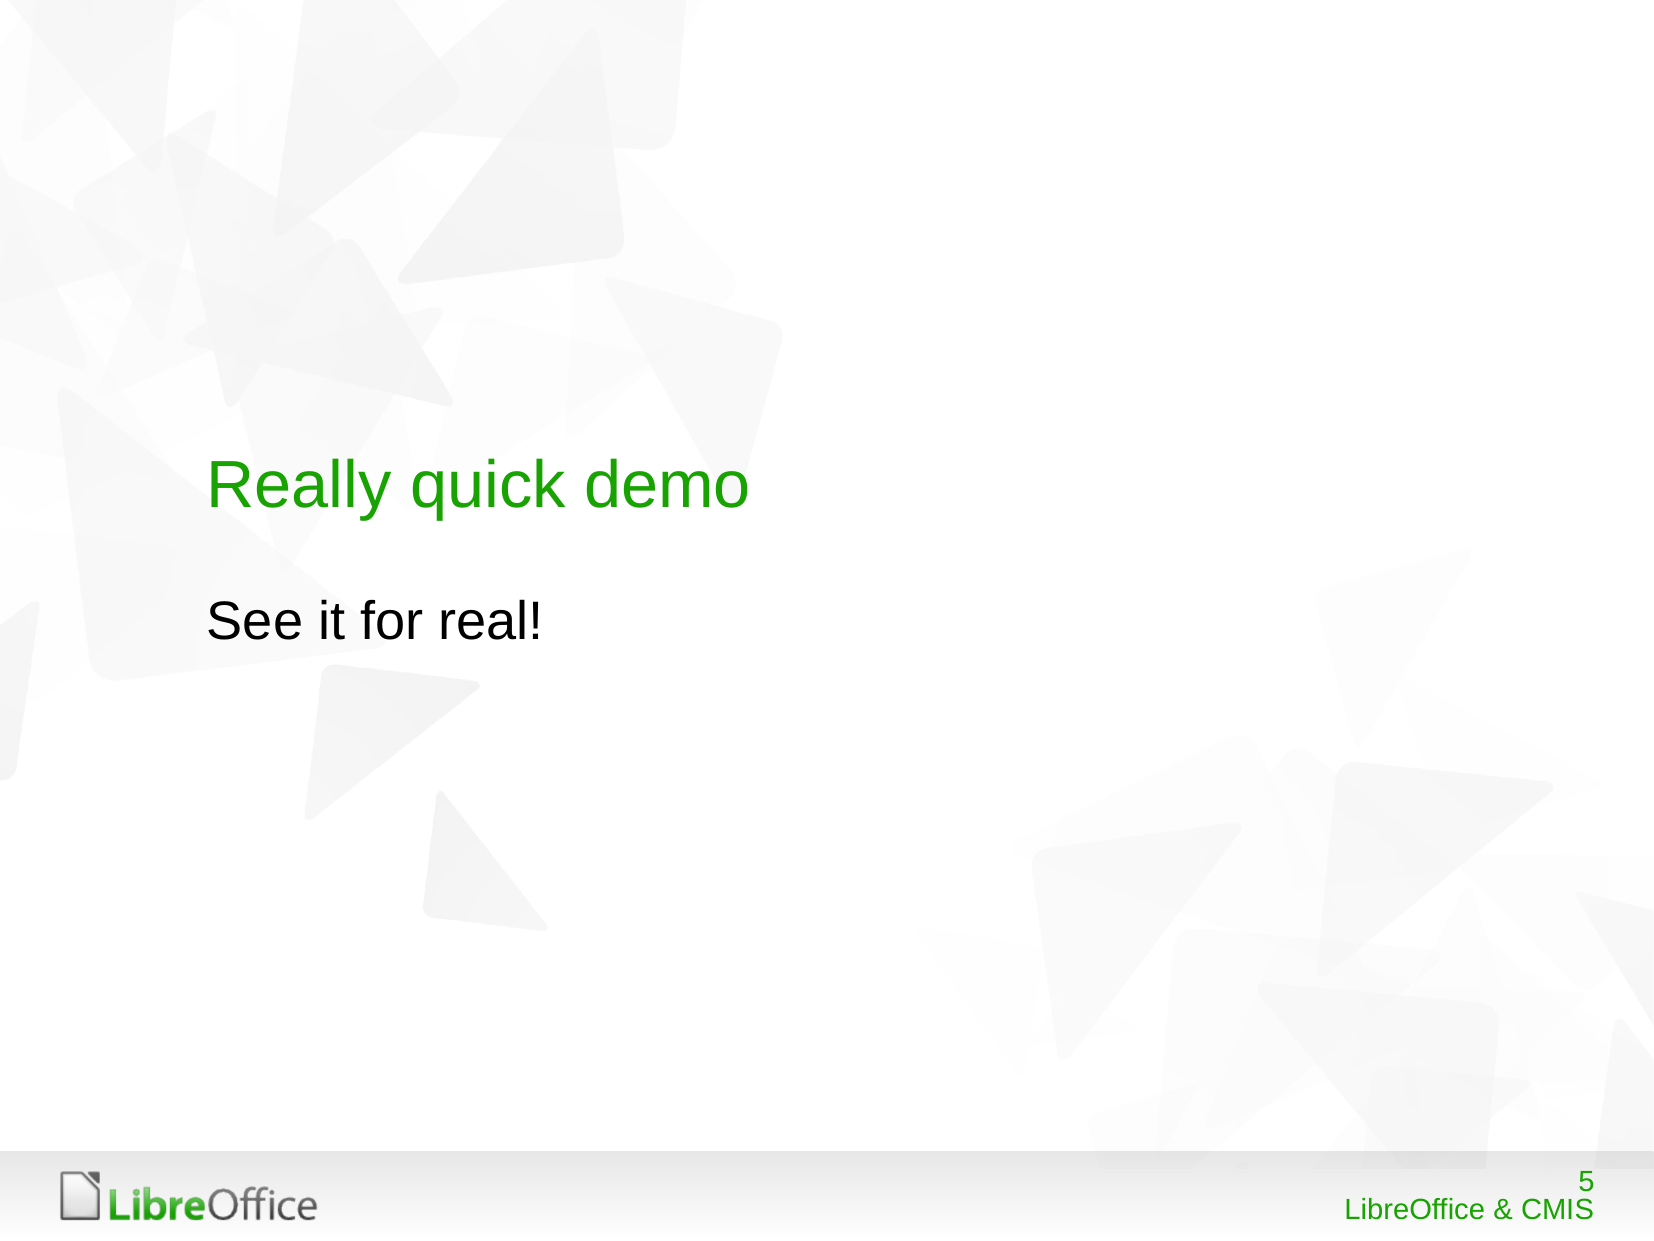

# Really quick demo
See it for real!
5
LibreOffice & CMIS